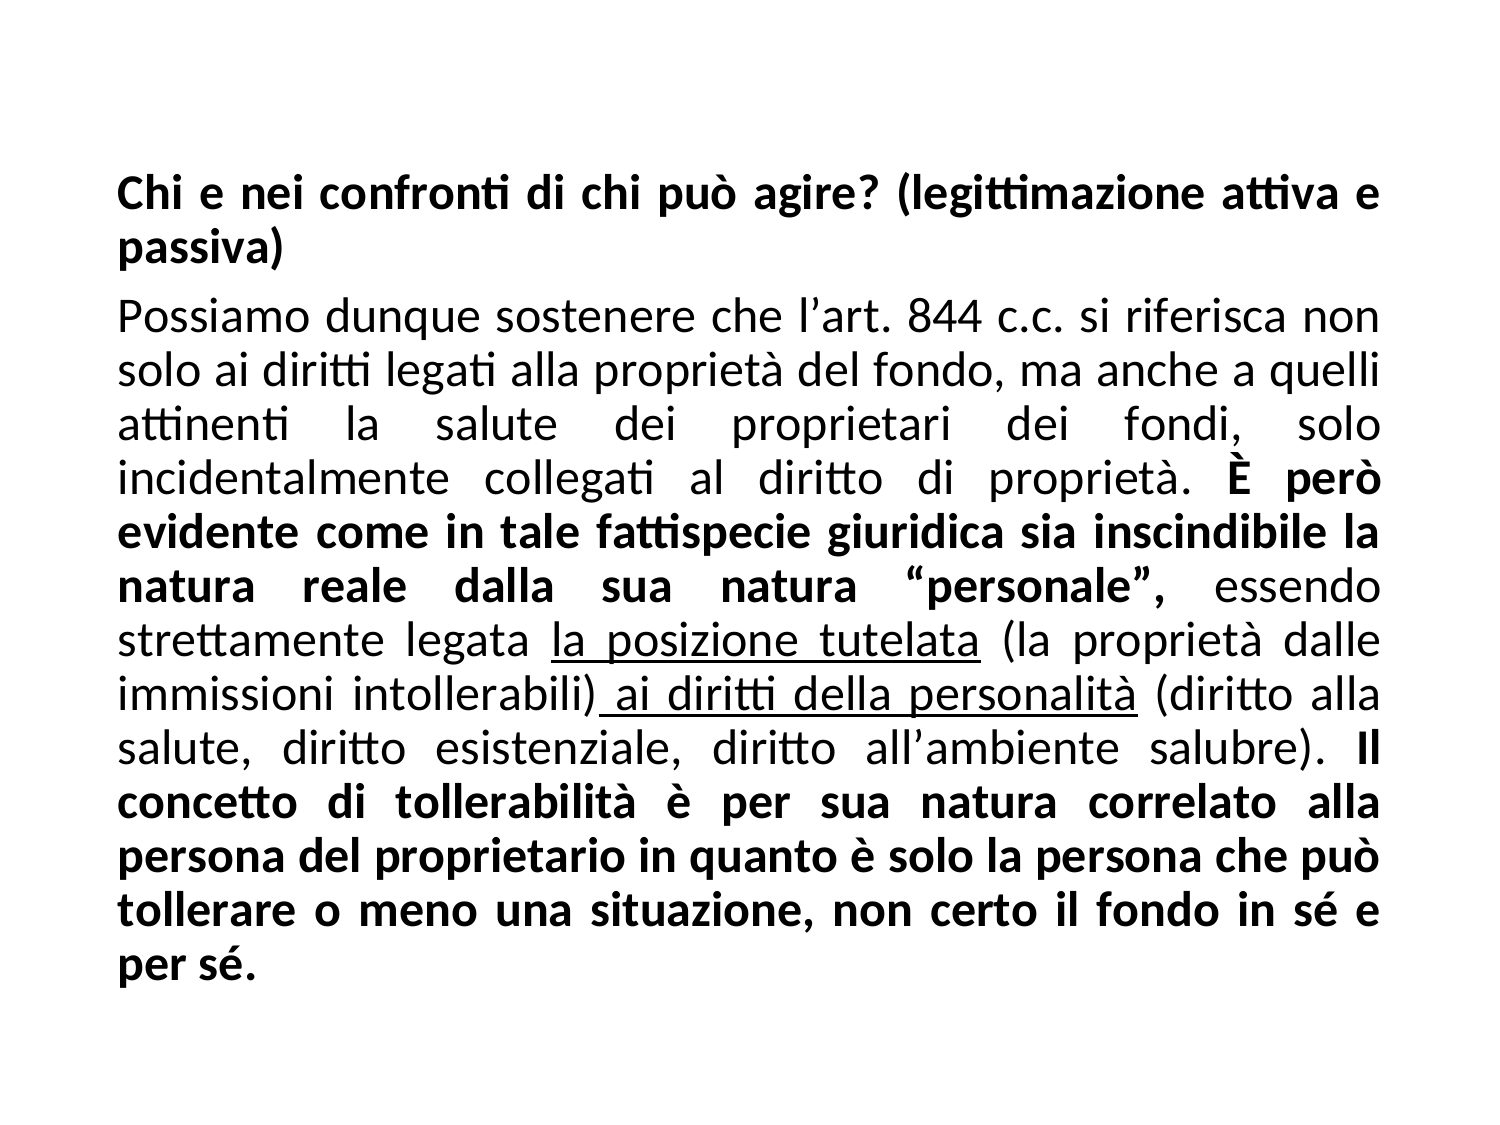

# Chi e nei confronti di chi può agire? (legittimazione attiva e passiva)
Possiamo dunque sostenere che l’art. 844 c.c. si riferisca non solo ai diritti legati alla proprietà del fondo, ma anche a quelli attinenti la salute dei proprietari dei fondi, solo incidentalmente collegati al diritto di proprietà. È però evidente come in tale fattispecie giuridica sia inscindibile la natura reale dalla sua natura “personale”, essendo strettamente legata la posizione tutelata (la proprietà dalle immissioni intollerabili) ai diritti della personalità (diritto alla salute, diritto esistenziale, diritto all’ambiente salubre). Il concetto di tollerabilità è per sua natura correlato alla persona del proprietario in quanto è solo la persona che può tollerare o meno una situazione, non certo il fondo in sé e per sé.